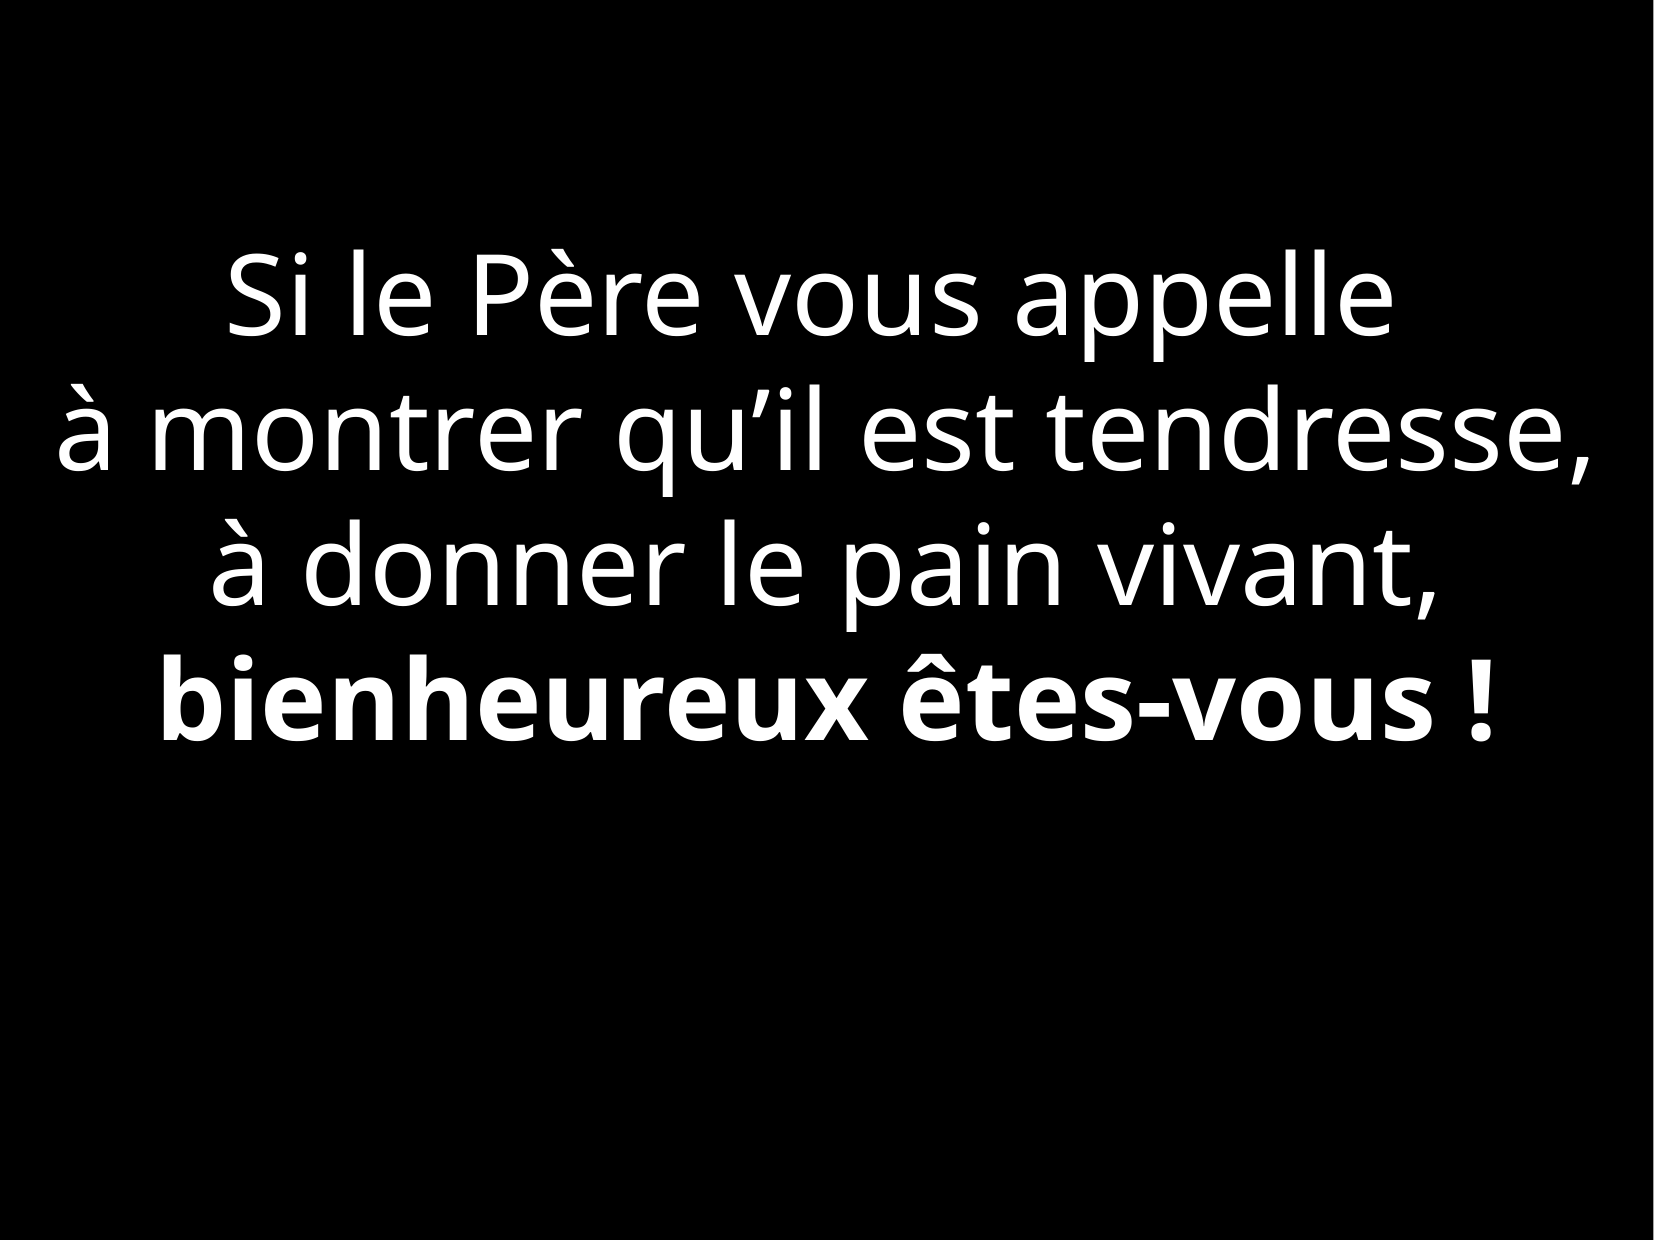

Si le Père vous appelle
à montrer qu’il est tendresse,
à donner le pain vivant, bienheureux êtes-vous !